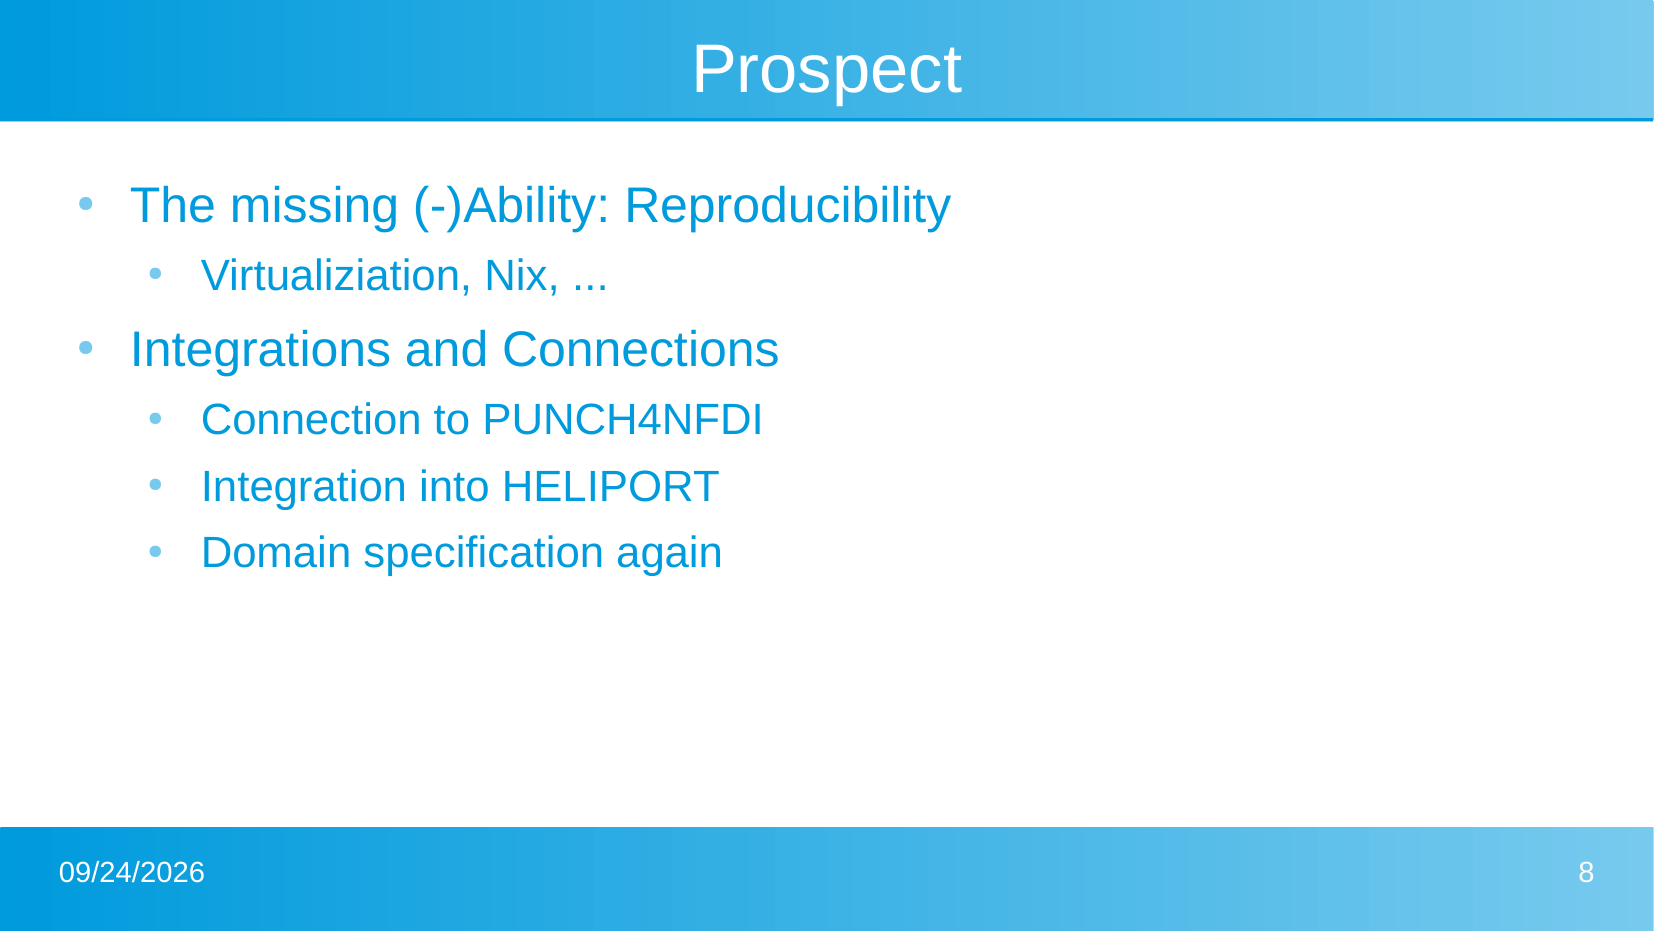

# Prospect
The missing (-)Ability: Reproducibility
Virtualiziation, Nix, ...
Integrations and Connections
Connection to PUNCH4NFDI
Integration into HELIPORT
Domain specification again
8